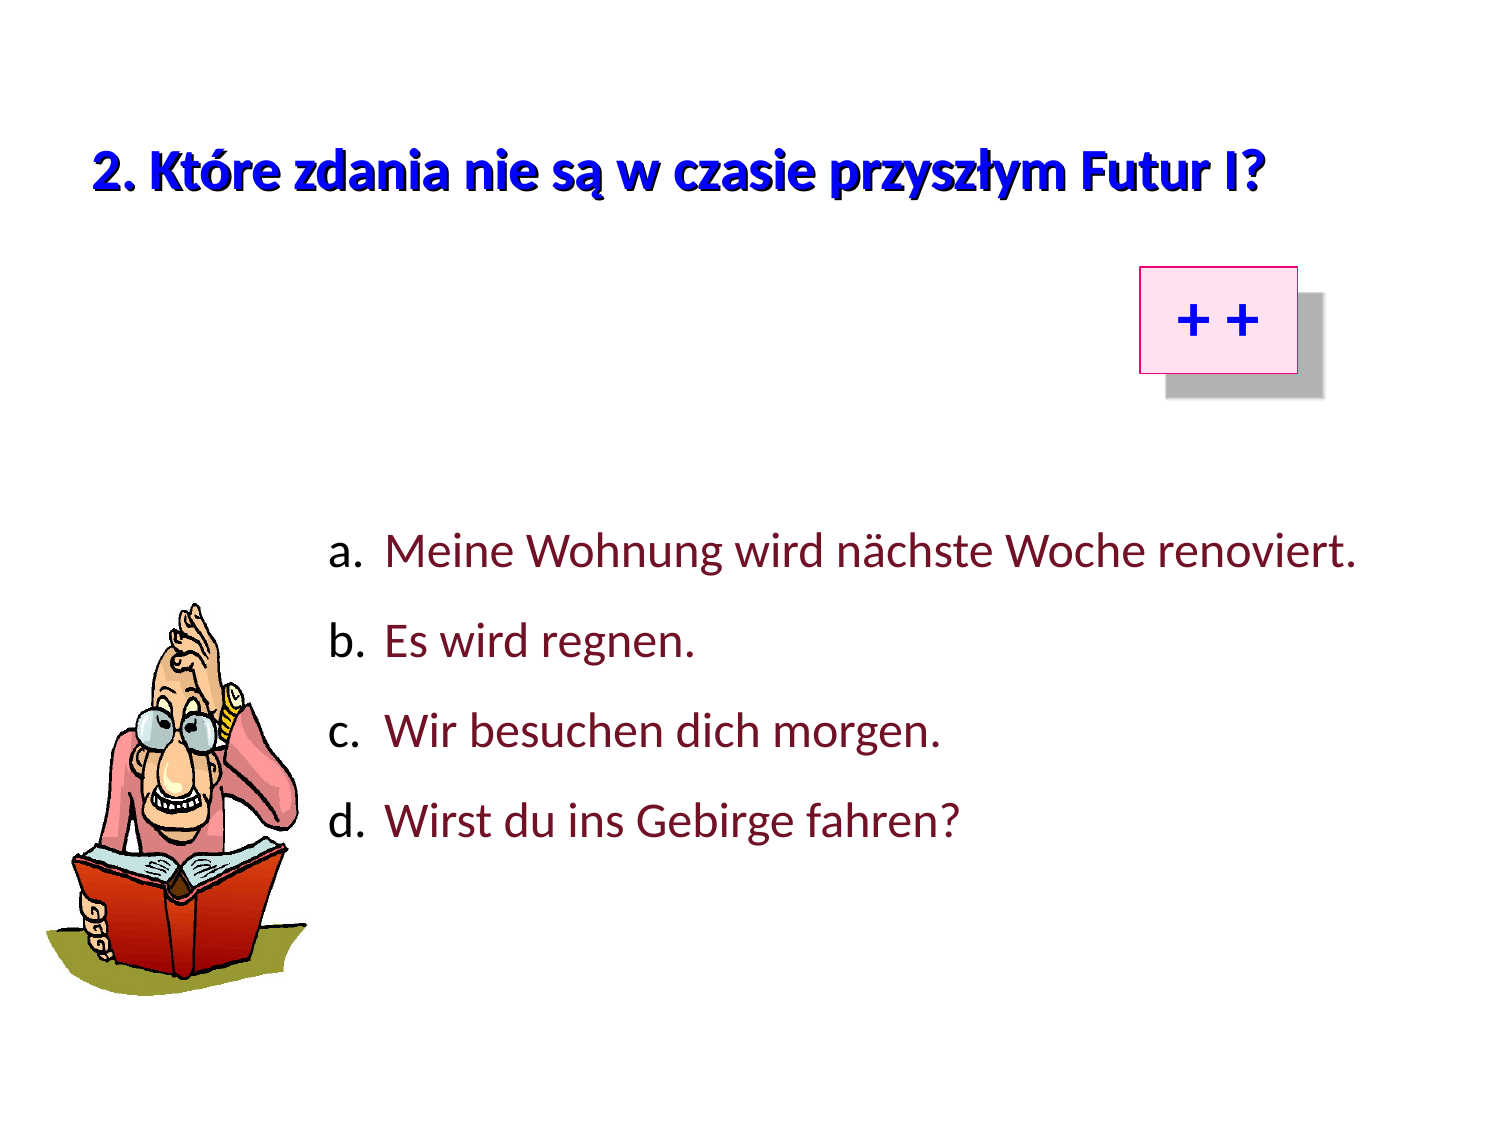

2. Które zdania nie są w czasie przyszłym Futur I?
+ +
Meine Wohnung wird nächste Woche renoviert.
Es wird regnen.
Wir besuchen dich morgen.
Wirst du ins Gebirge fahren?